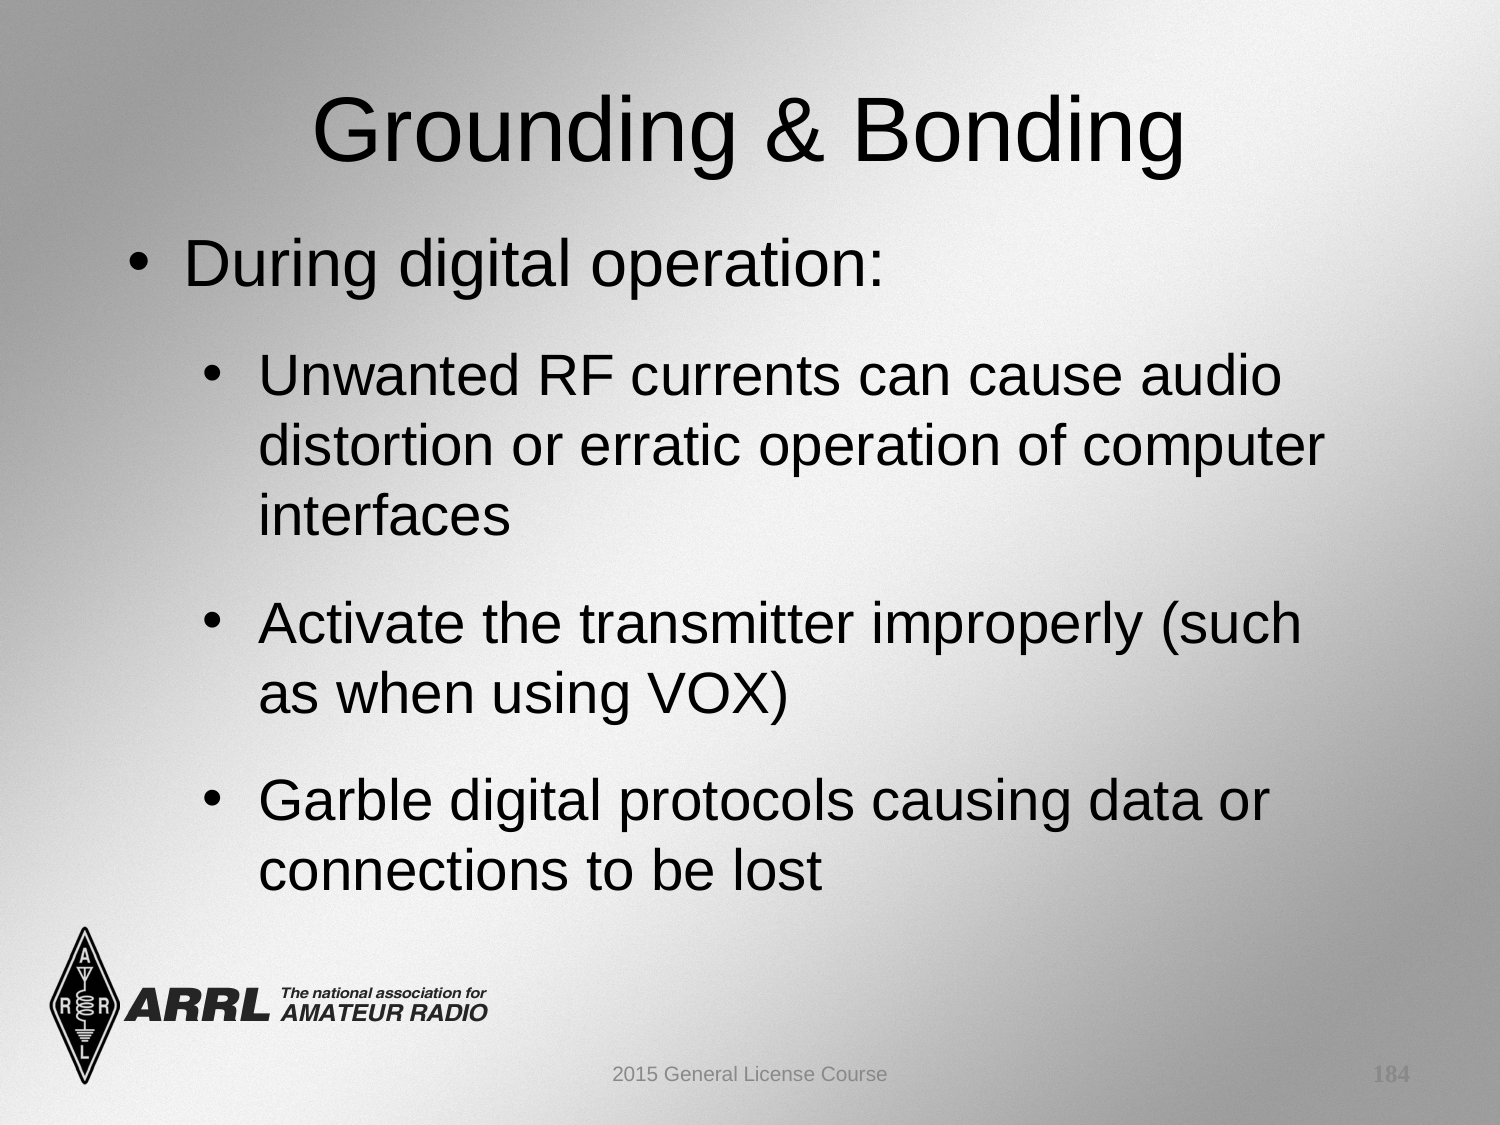

Grounding & Bonding
During digital operation:
Unwanted RF currents can cause audio distortion or erratic operation of computer interfaces
Activate the transmitter improperly (such as when using VOX)
Garble digital protocols causing data or connections to be lost
2015 General License Course